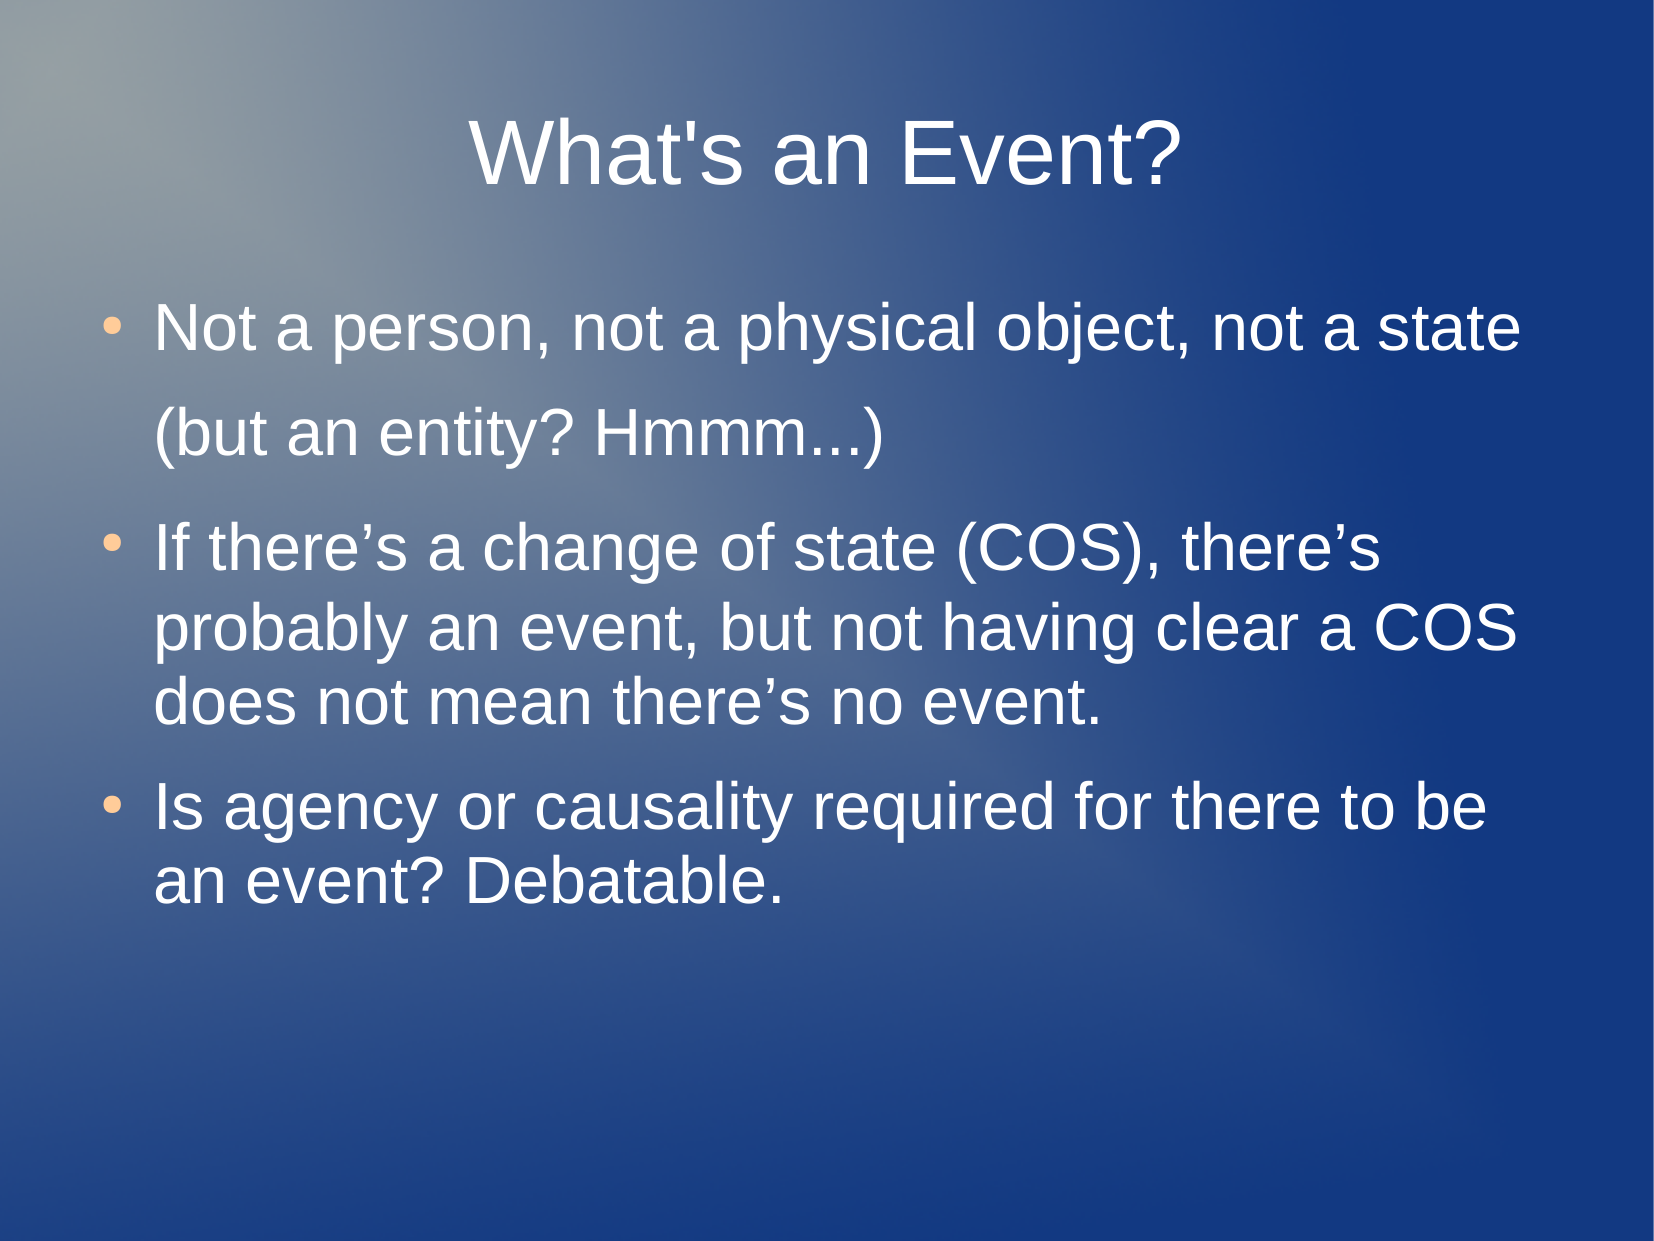

# What's an Event?
Not a person, not a physical object, not a state
(but an entity? Hmmm...)
﻿If there’s a change of state (COS), there’s probably an event, but not having clear a COS does not mean there’s no event.
Is agency or causality required for there to be an event? Debatable.